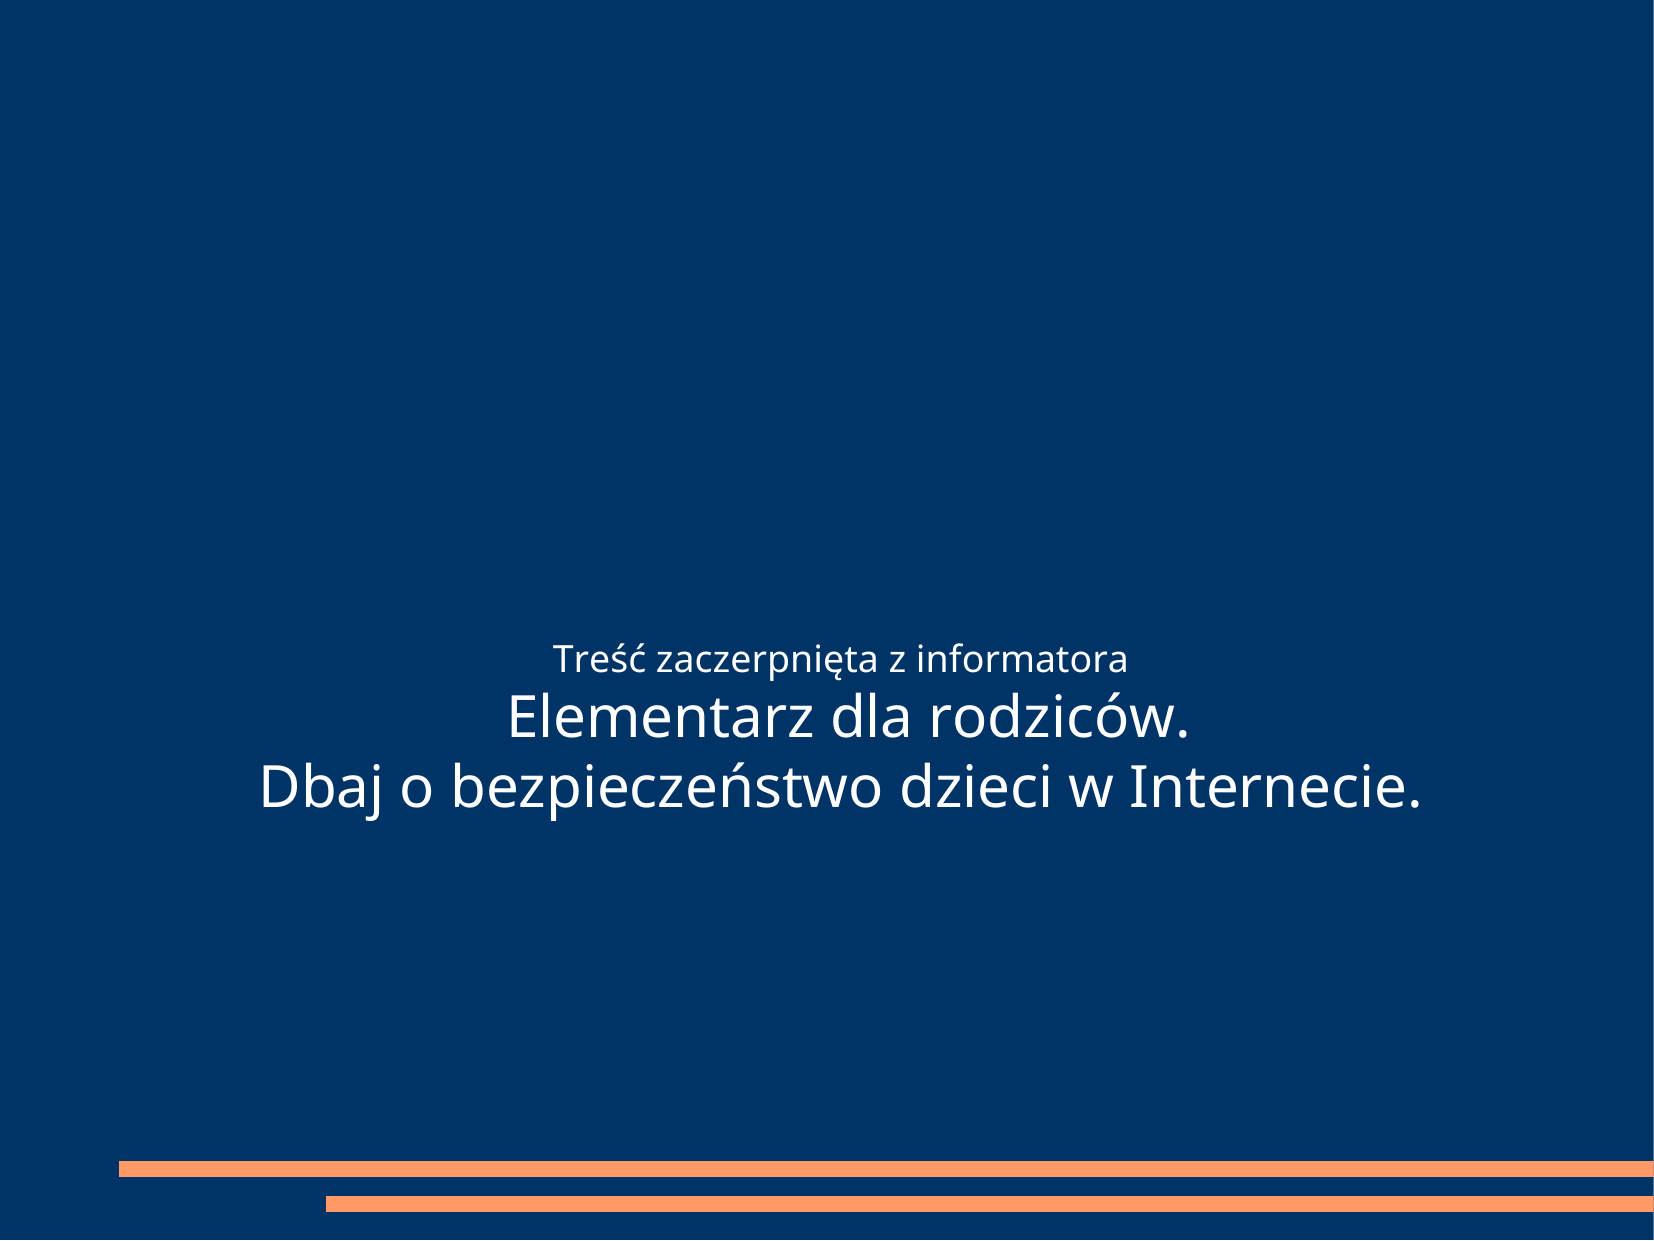

# Treść zaczerpnięta z informatora
 Elementarz dla rodziców.
Dbaj o bezpieczeństwo dzieci w Internecie.